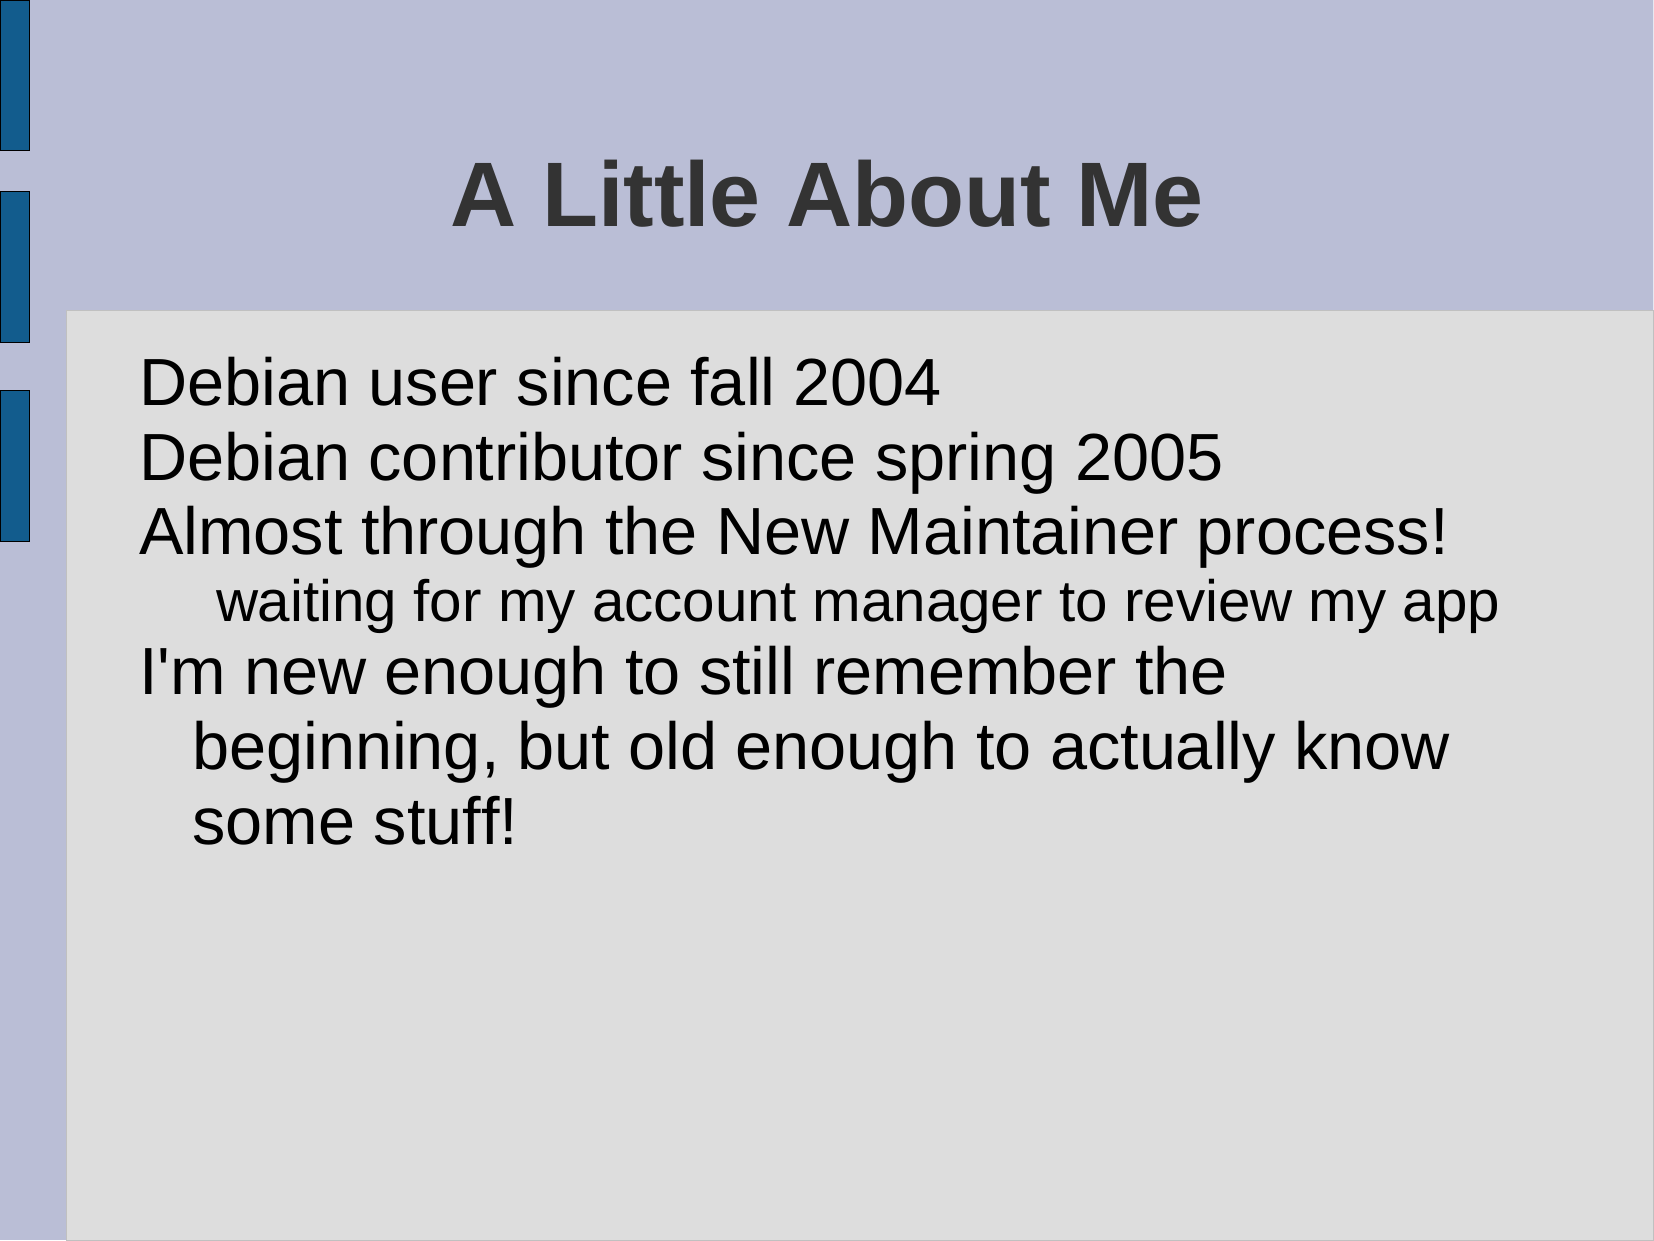

# A Little About Me
Debian user since fall 2004
Debian contributor since spring 2005
Almost through the New Maintainer process!
waiting for my account manager to review my app
I'm new enough to still remember the beginning, but old enough to actually know some stuff!